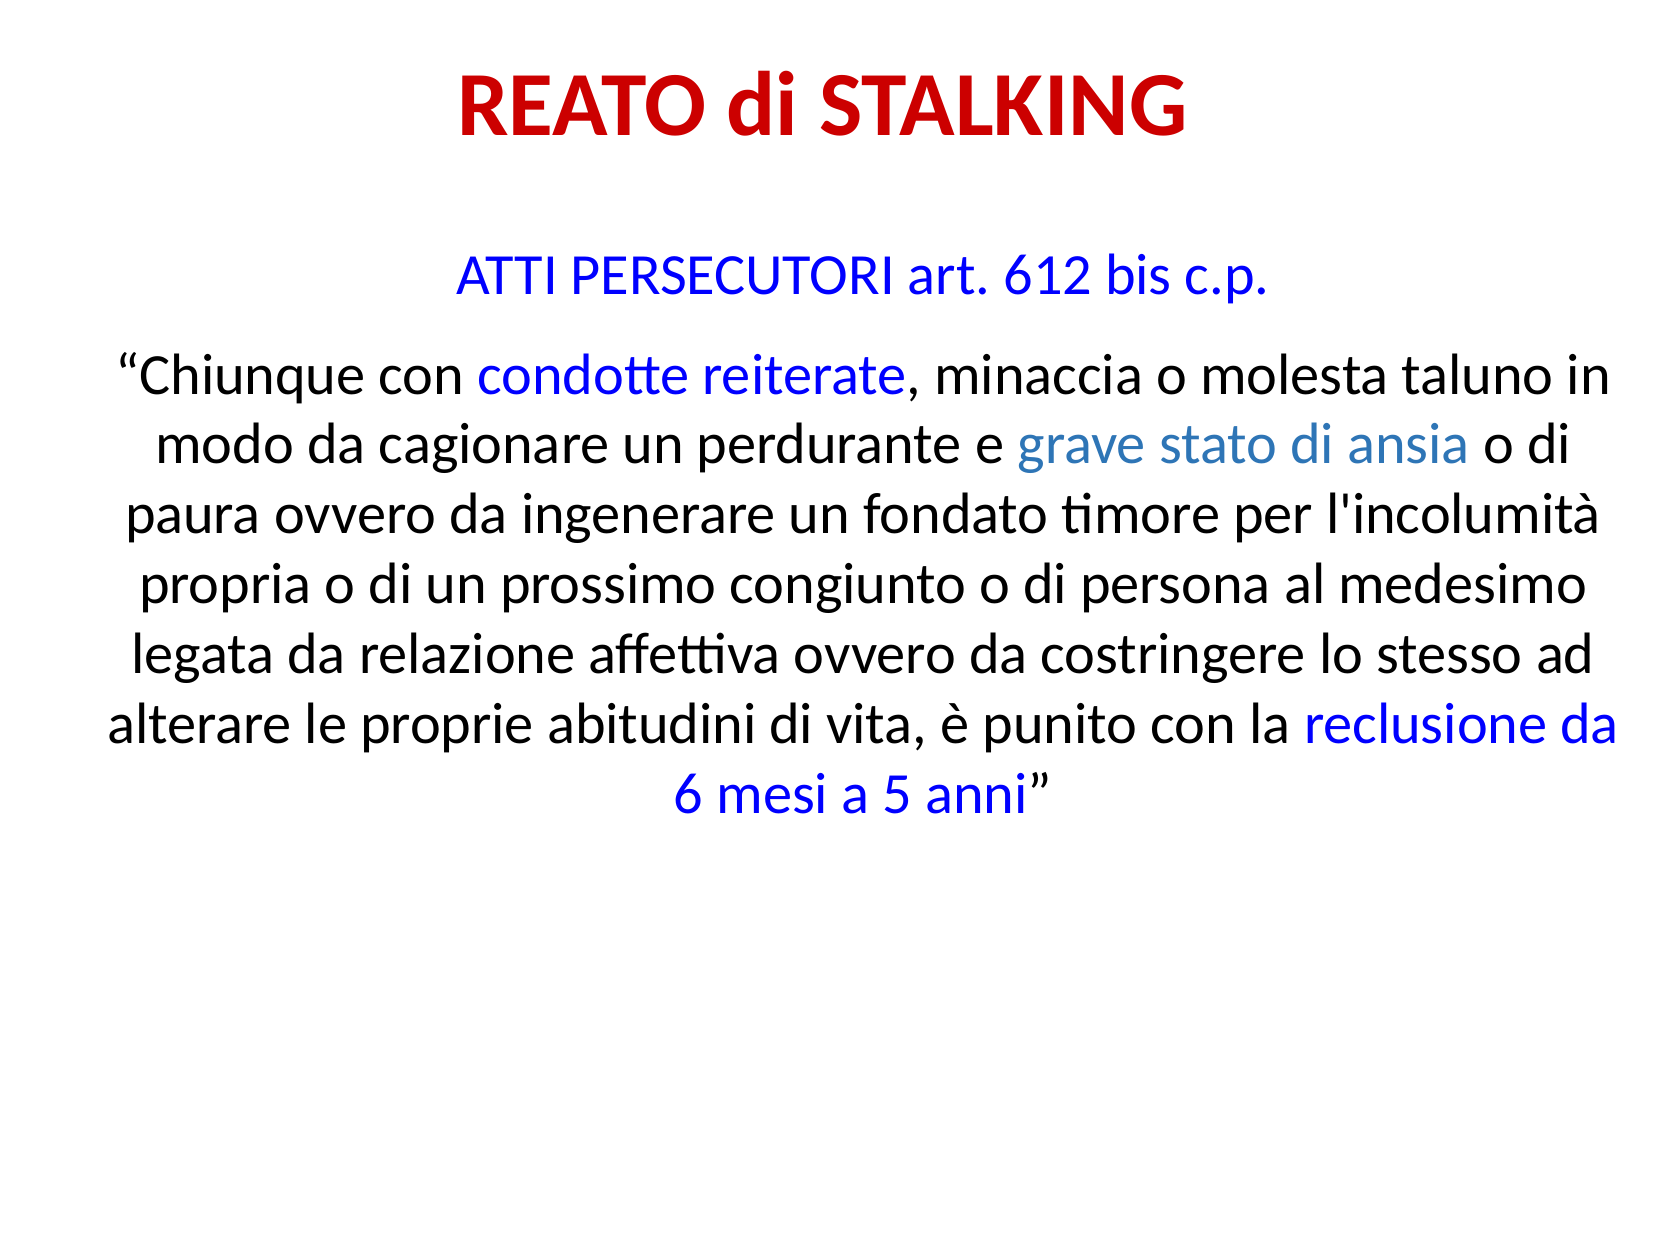

# REATO di STALKING
ATTI PERSECUTORI art. 612 bis c.p.
“Chiunque con condotte reiterate, minaccia o molesta taluno in modo da cagionare un perdurante e grave stato di ansia o di paura ovvero da ingenerare un fondato timore per l'incolumità propria o di un prossimo congiunto o di persona al medesimo legata da relazione affettiva ovvero da costringere lo stesso ad alterare le proprie abitudini di vita, è punito con la reclusione da 6 mesi a 5 anni”